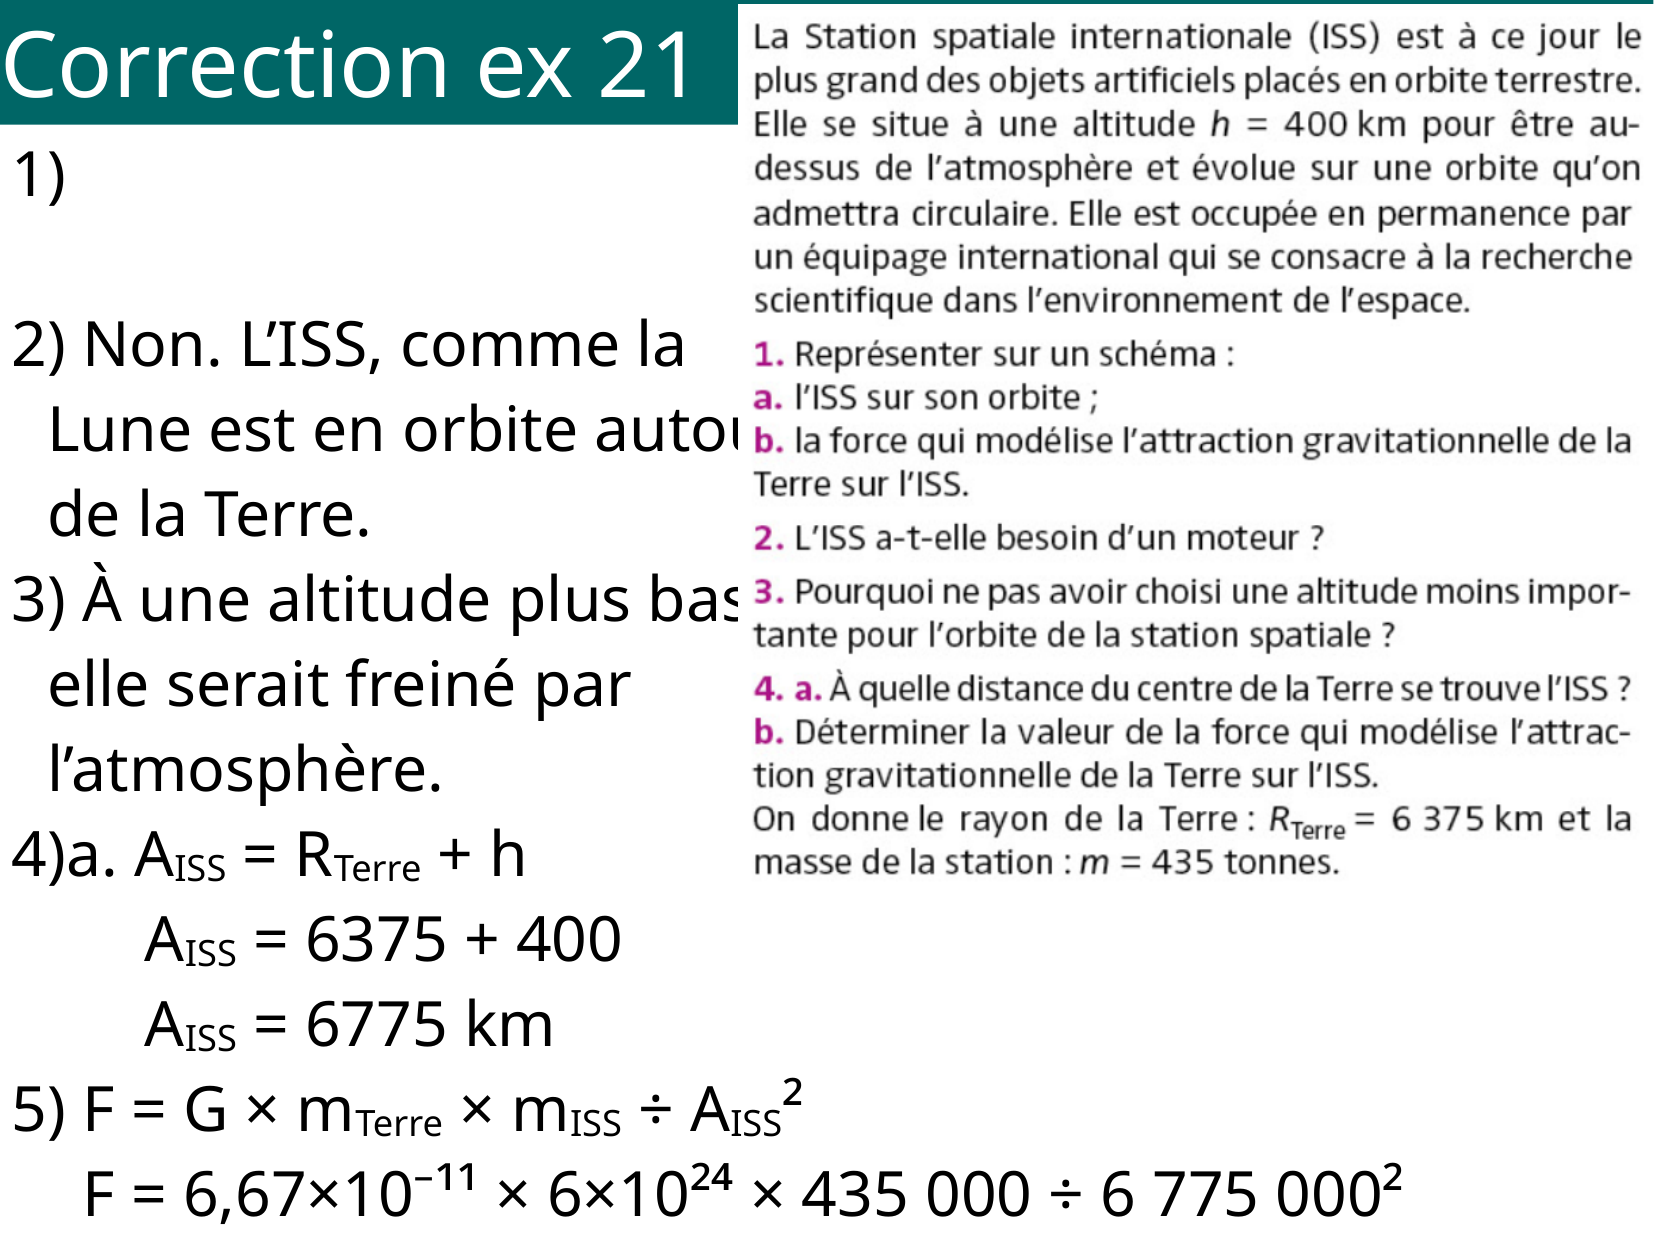

# Correction ex 21
 Non. L’ISS, comme la
Lune est en orbite autour
de la Terre.
 À une altitude plus basse,
elle serait freiné par
l’atmosphère.
a. AISS = RTerre + h
 AISS = 6375 + 400
 AISS = 6775 km
 F = G × mTerre × mISS ÷ AISS²
 F = 6,67×10⁻¹¹ × 6×10²⁴ × 435 000 ÷ 6 775 000²
 F = 3,8 × 10⁶ N